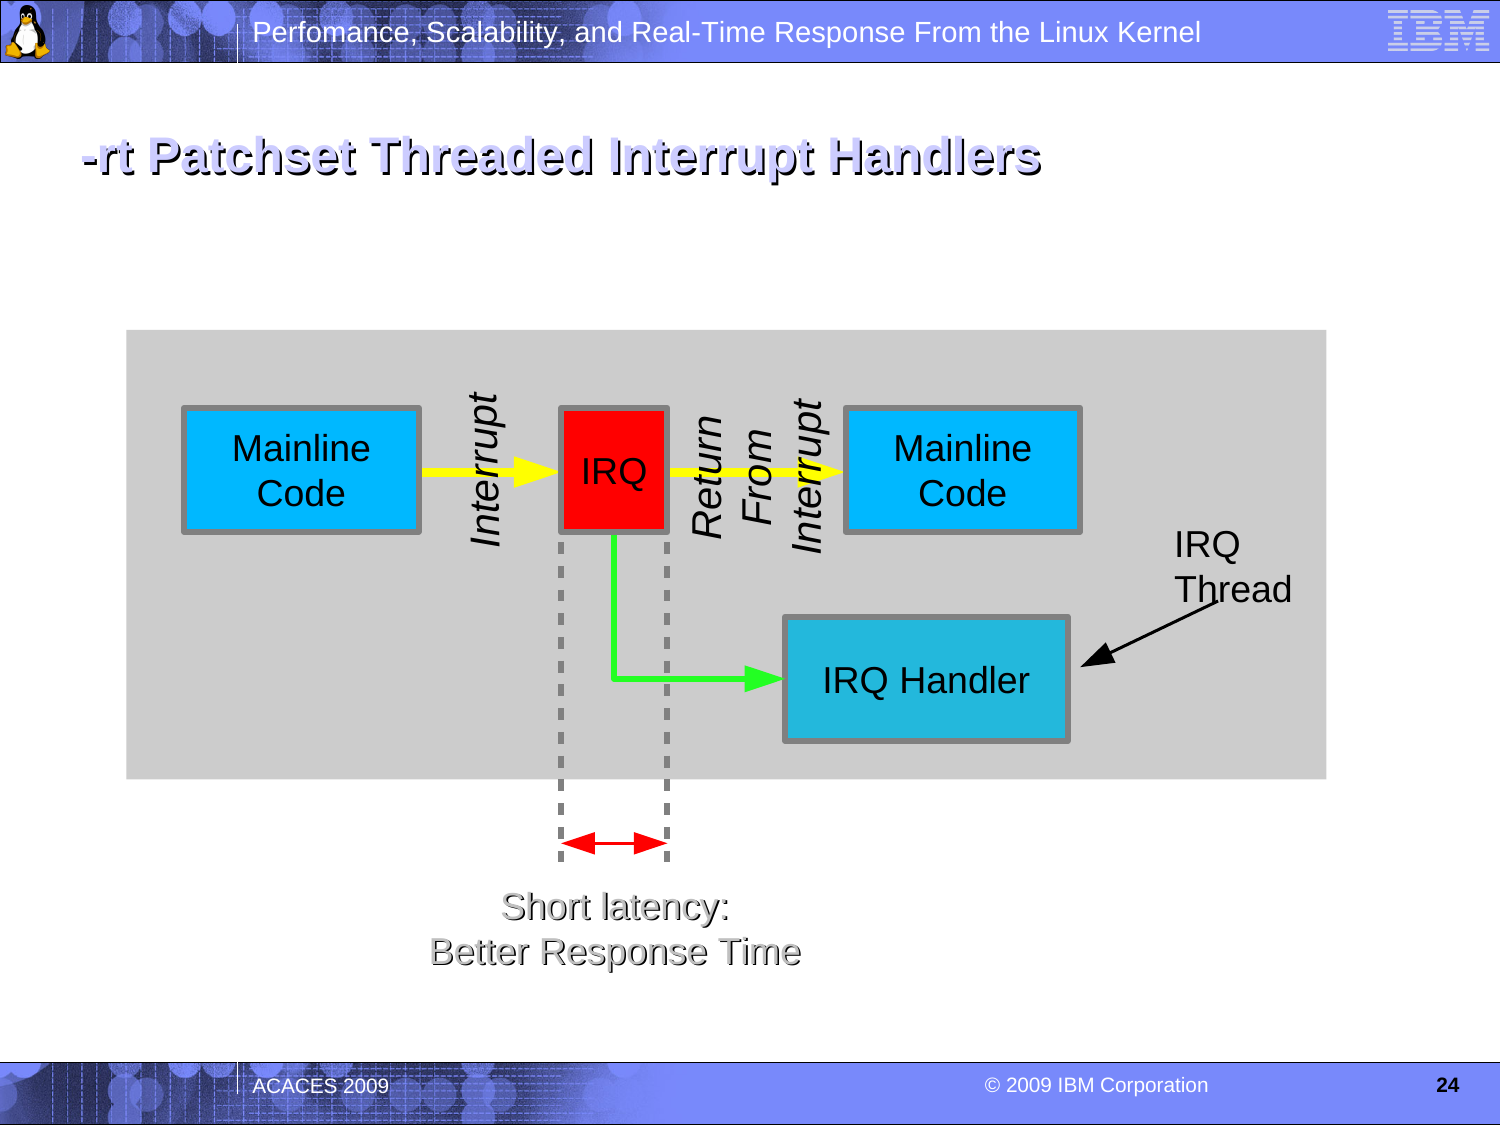

# -rt Patchset Threaded Interrupt Handlers
Return From
Interrupt
Mainline
Code
IRQ
Mainline
Code
Interrupt
IRQ
Thread
IRQ Handler
Short latency:
Better Response Time
24